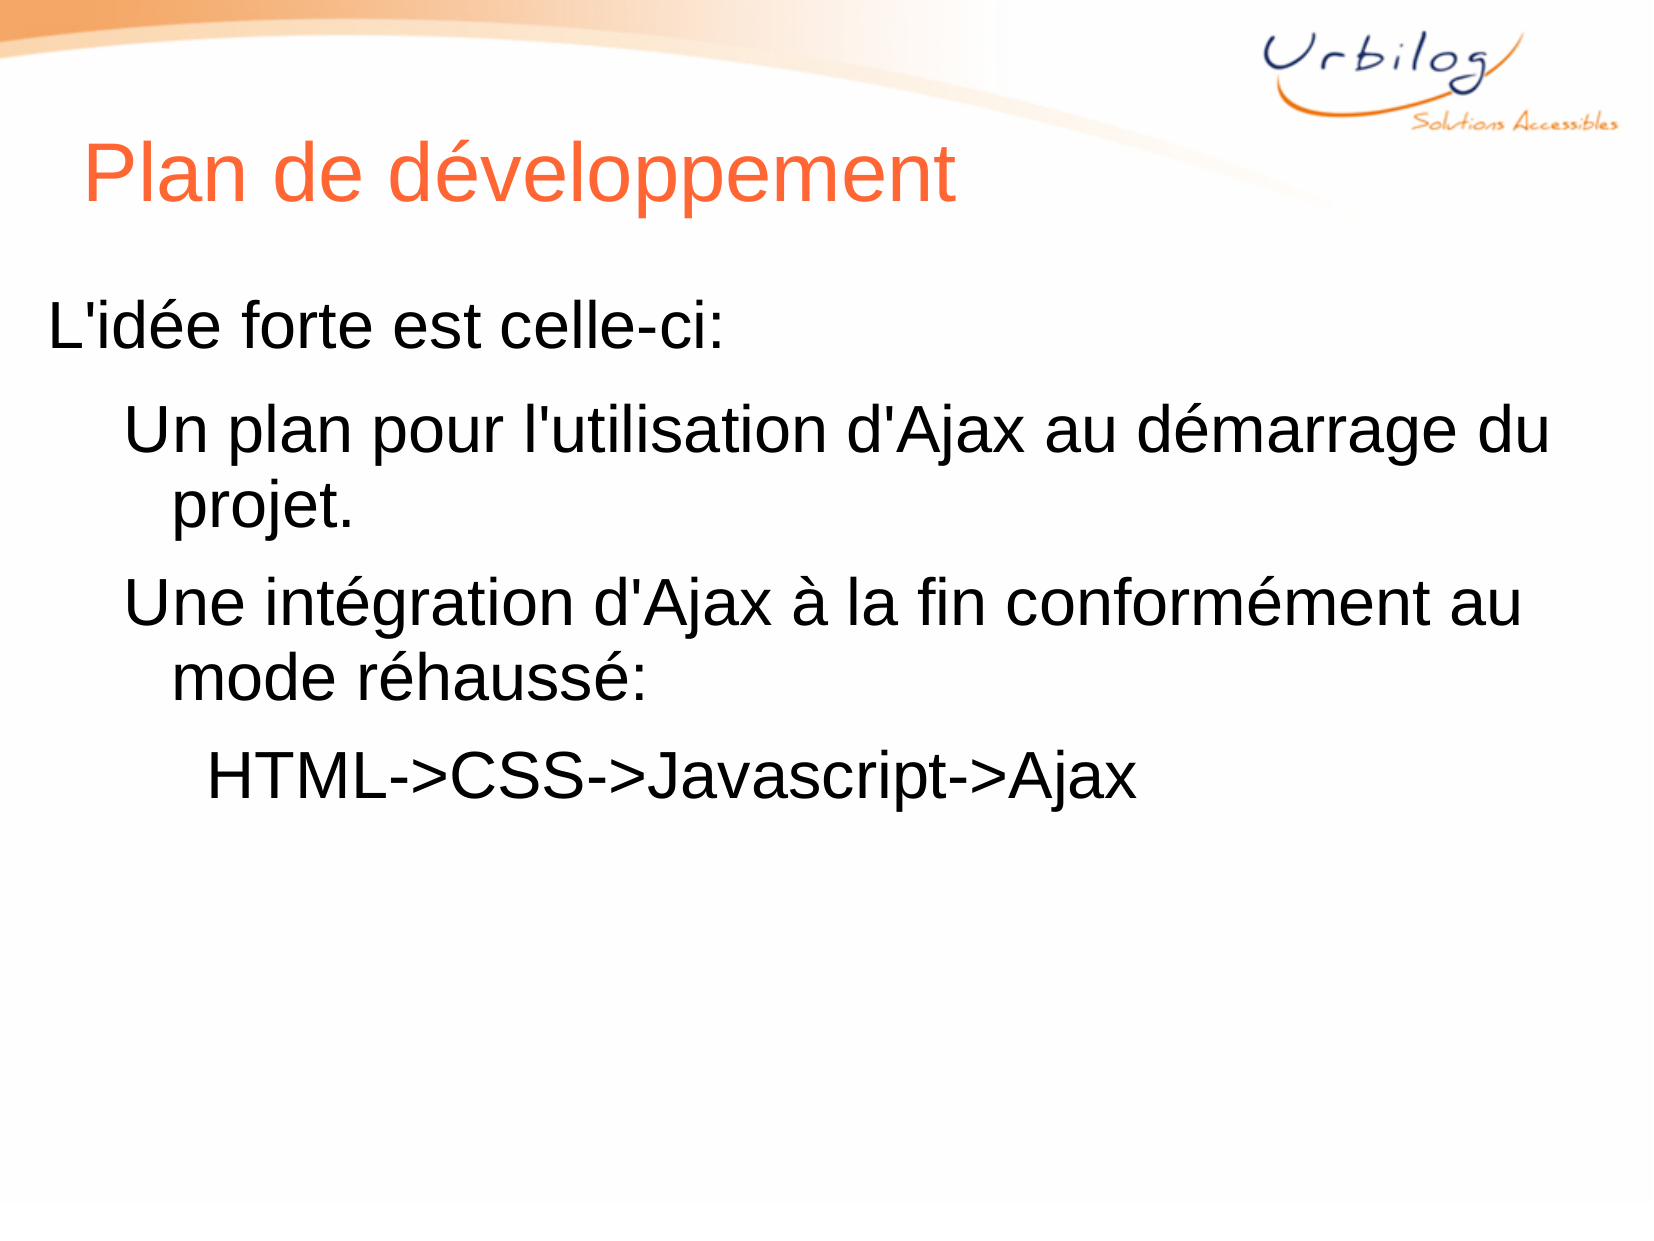

# Plan de développement
L'idée forte est celle-ci:
Un plan pour l'utilisation d'Ajax au démarrage du projet.
Une intégration d'Ajax à la fin conformément au mode réhaussé:
HTML->CSS->Javascript->Ajax